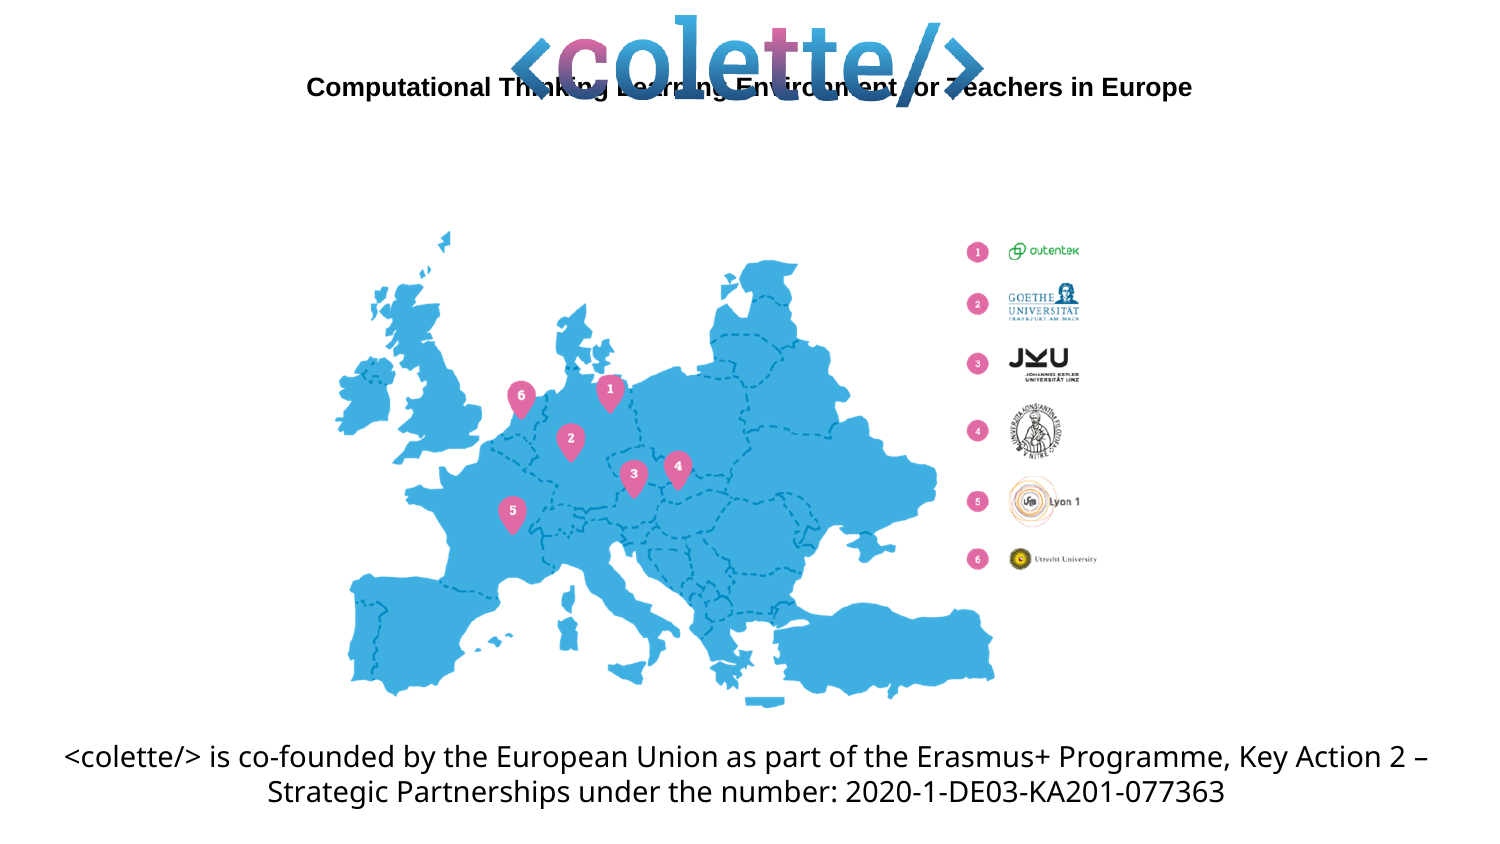

# <colette/>
Computational Thinking Learning Environment for Teachers in Europe
<colette/> is co-founded by the European Union as part of the Erasmus+ Programme, Key Action 2 – Strategic Partnerships under the number: 2020-1-DE03-KA201-077363